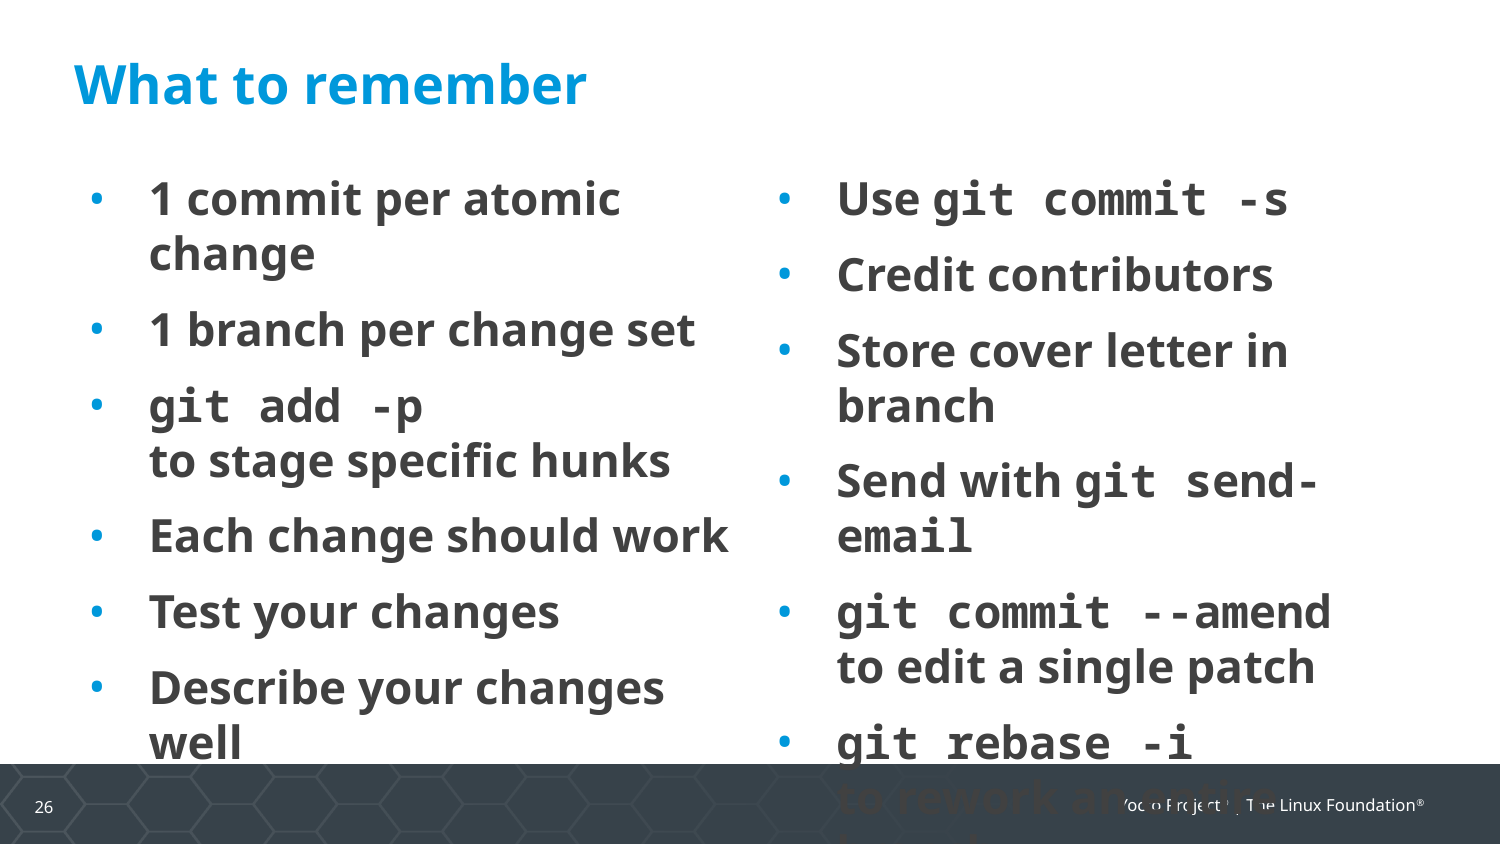

# What to remember
1 commit per atomic change
1 branch per change set
git add -p
to stage specific hunks
Each change should work
Test your changes
Describe your changes well
Use git commit -s
Credit contributors
Store cover letter in branch
Send with git send-email
git commit --amend
to edit a single patch
git rebase -i
to rework an entire branch